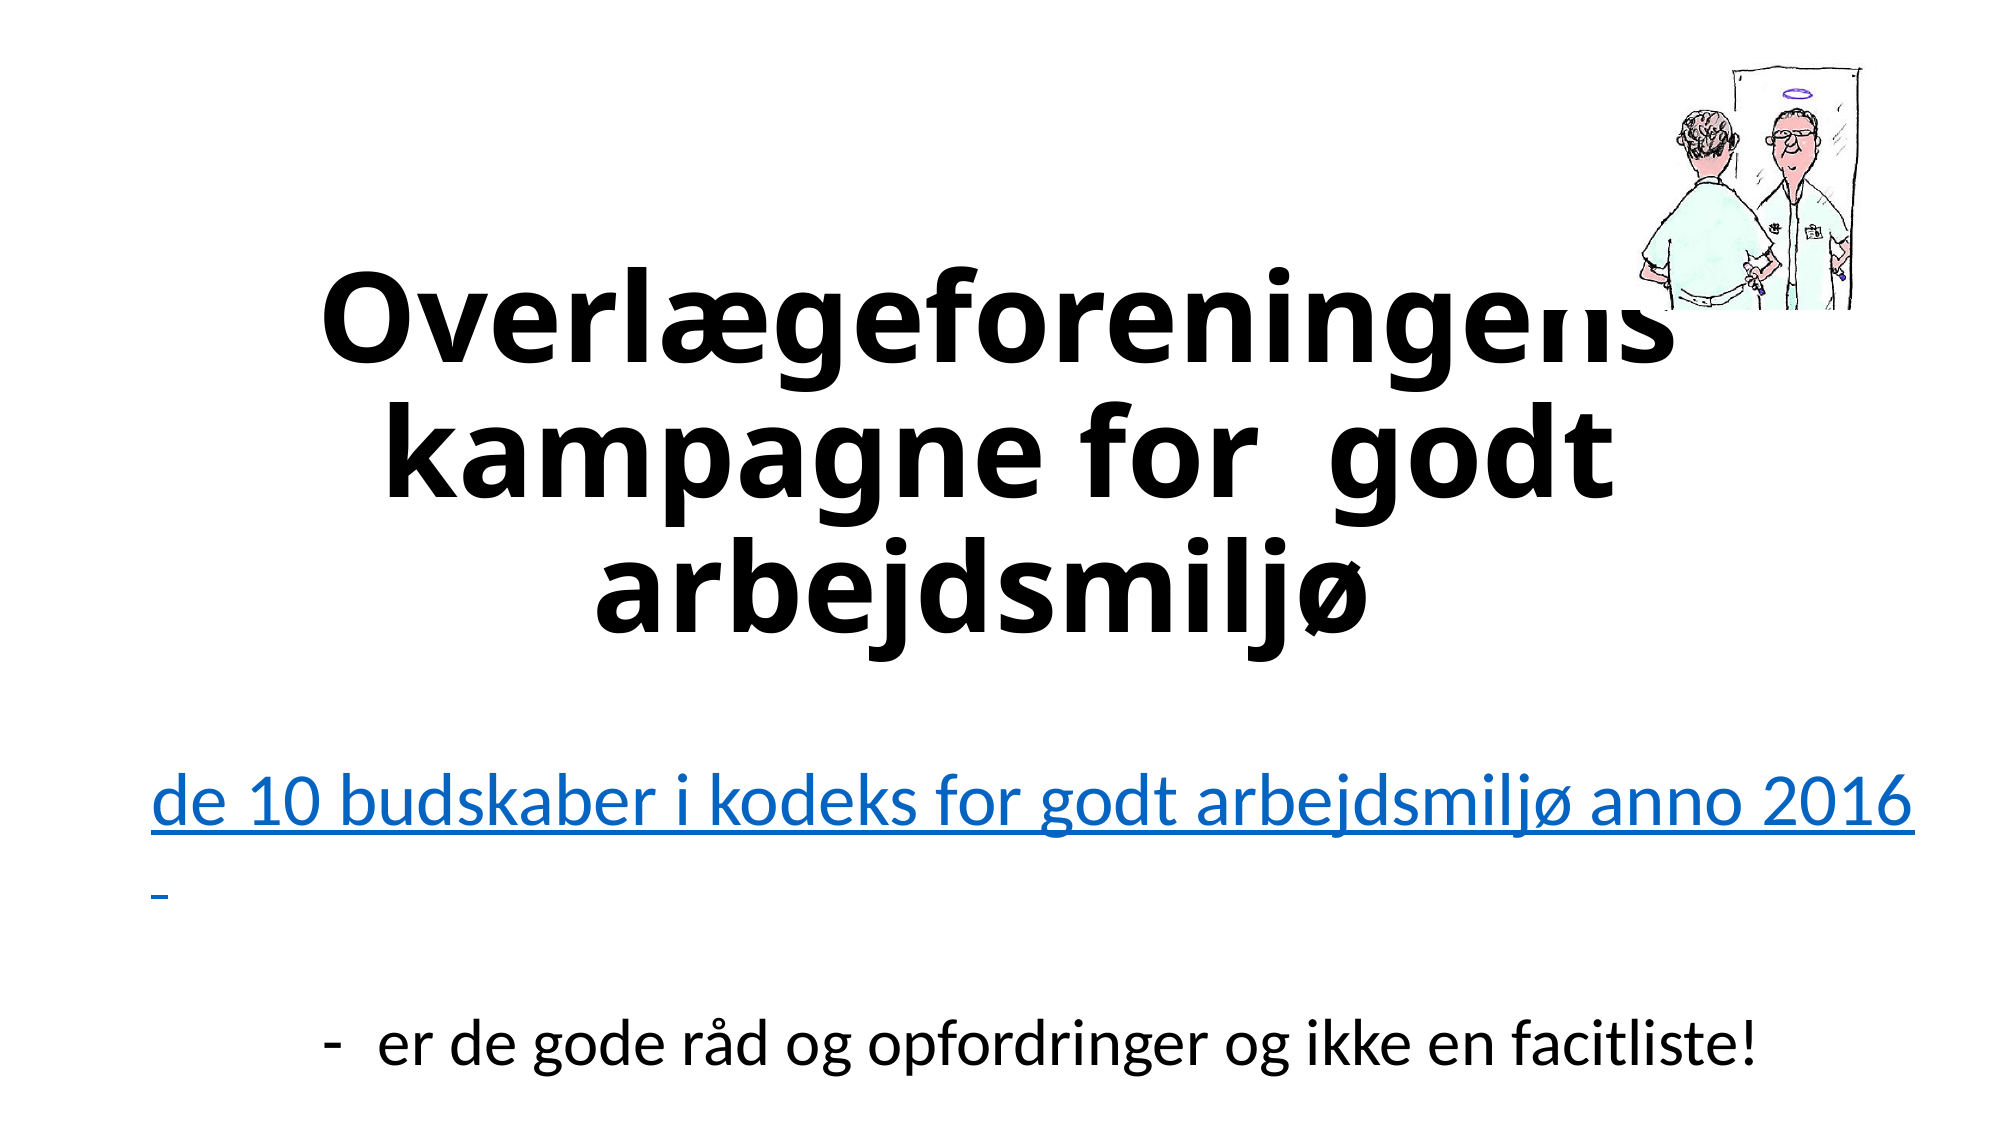

# Overlægeforeningens kampagne for godt arbejdsmiljø
de 10 budskaber i kodeks for godt arbejdsmiljø anno 2016
er de gode råd og opfordringer og ikke en facitliste!